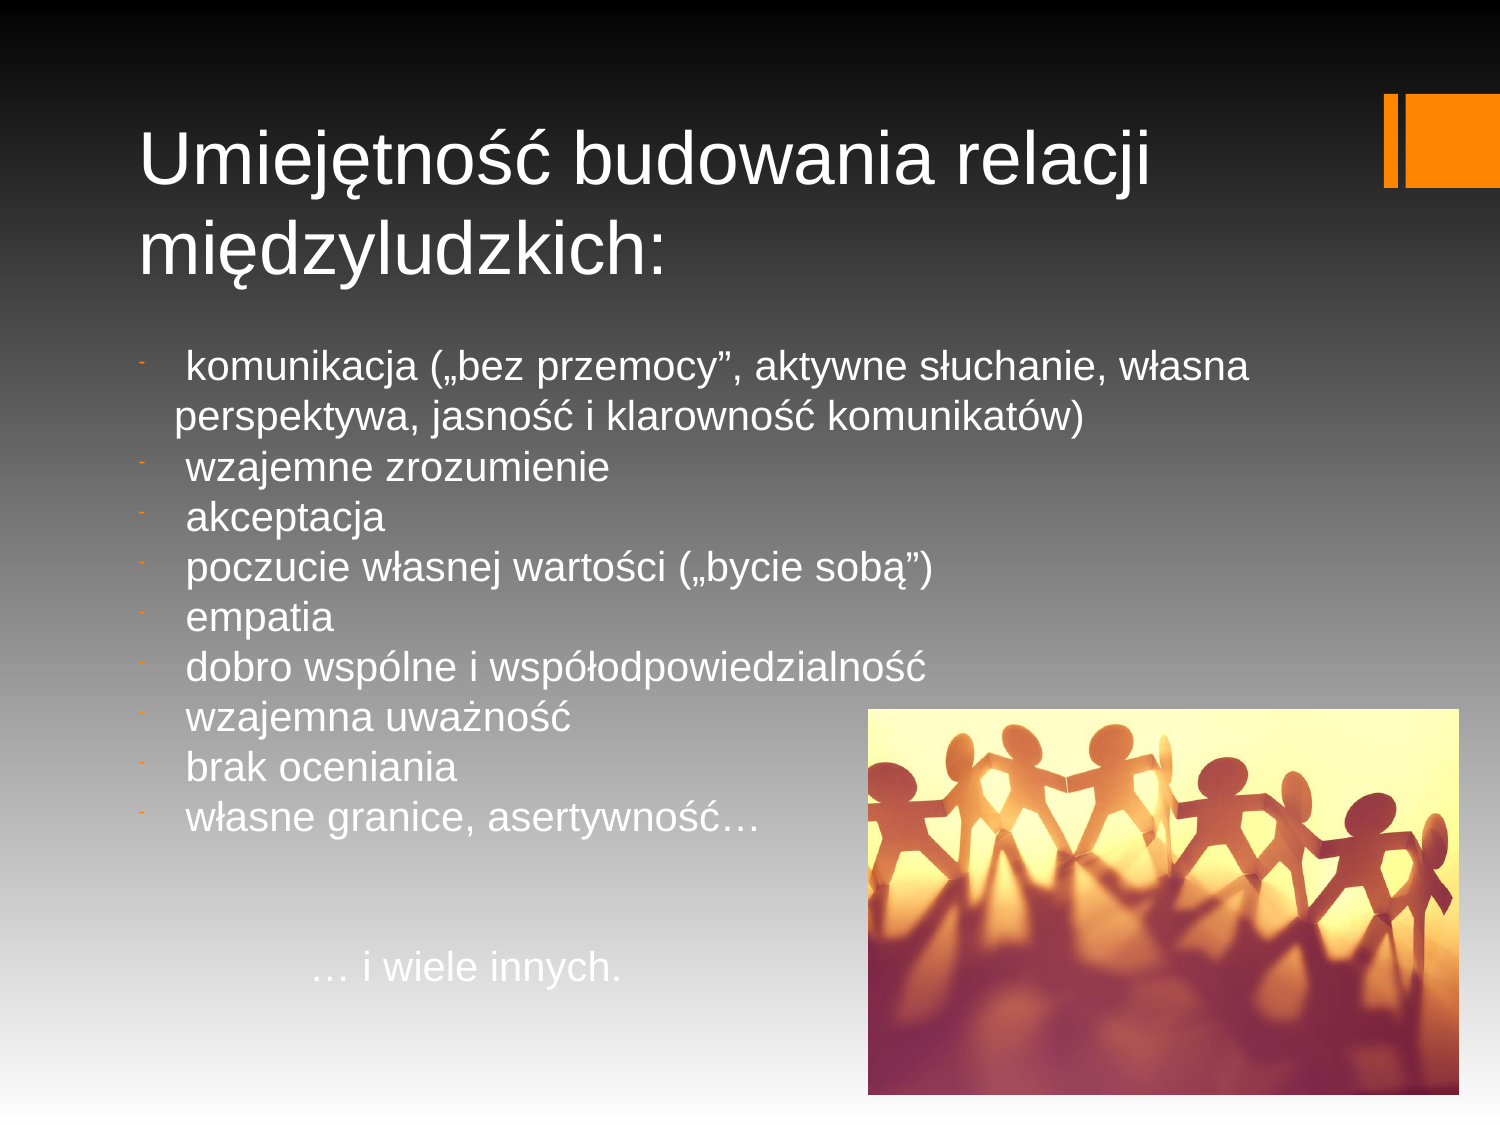

Umiejętność budowania relacji międzyludzkich:
 komunikacja („bez przemocy”, aktywne słuchanie, własna perspektywa, jasność i klarowność komunikatów)
 wzajemne zrozumienie
 akceptacja
 poczucie własnej wartości („bycie sobą”)
 empatia
 dobro wspólne i współodpowiedzialność
 wzajemna uważność
 brak oceniania
 własne granice, asertywność…
		 … i wiele innych.